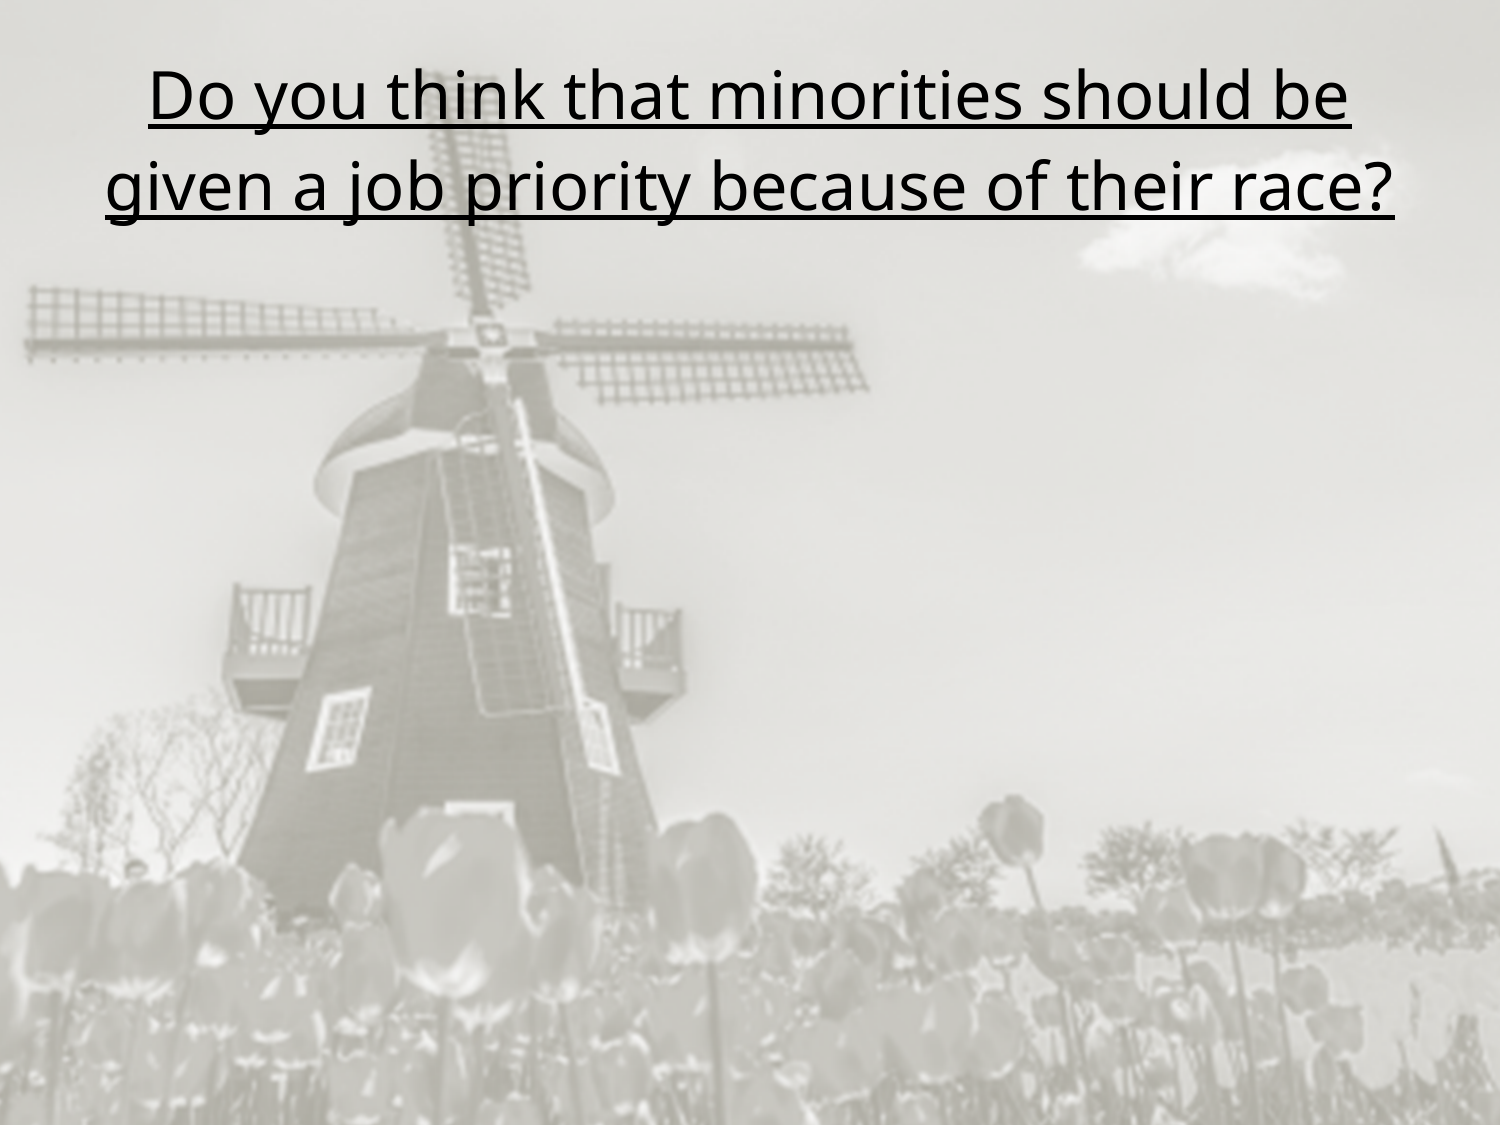

# Do you think that minorities should be given a job priority because of their race?